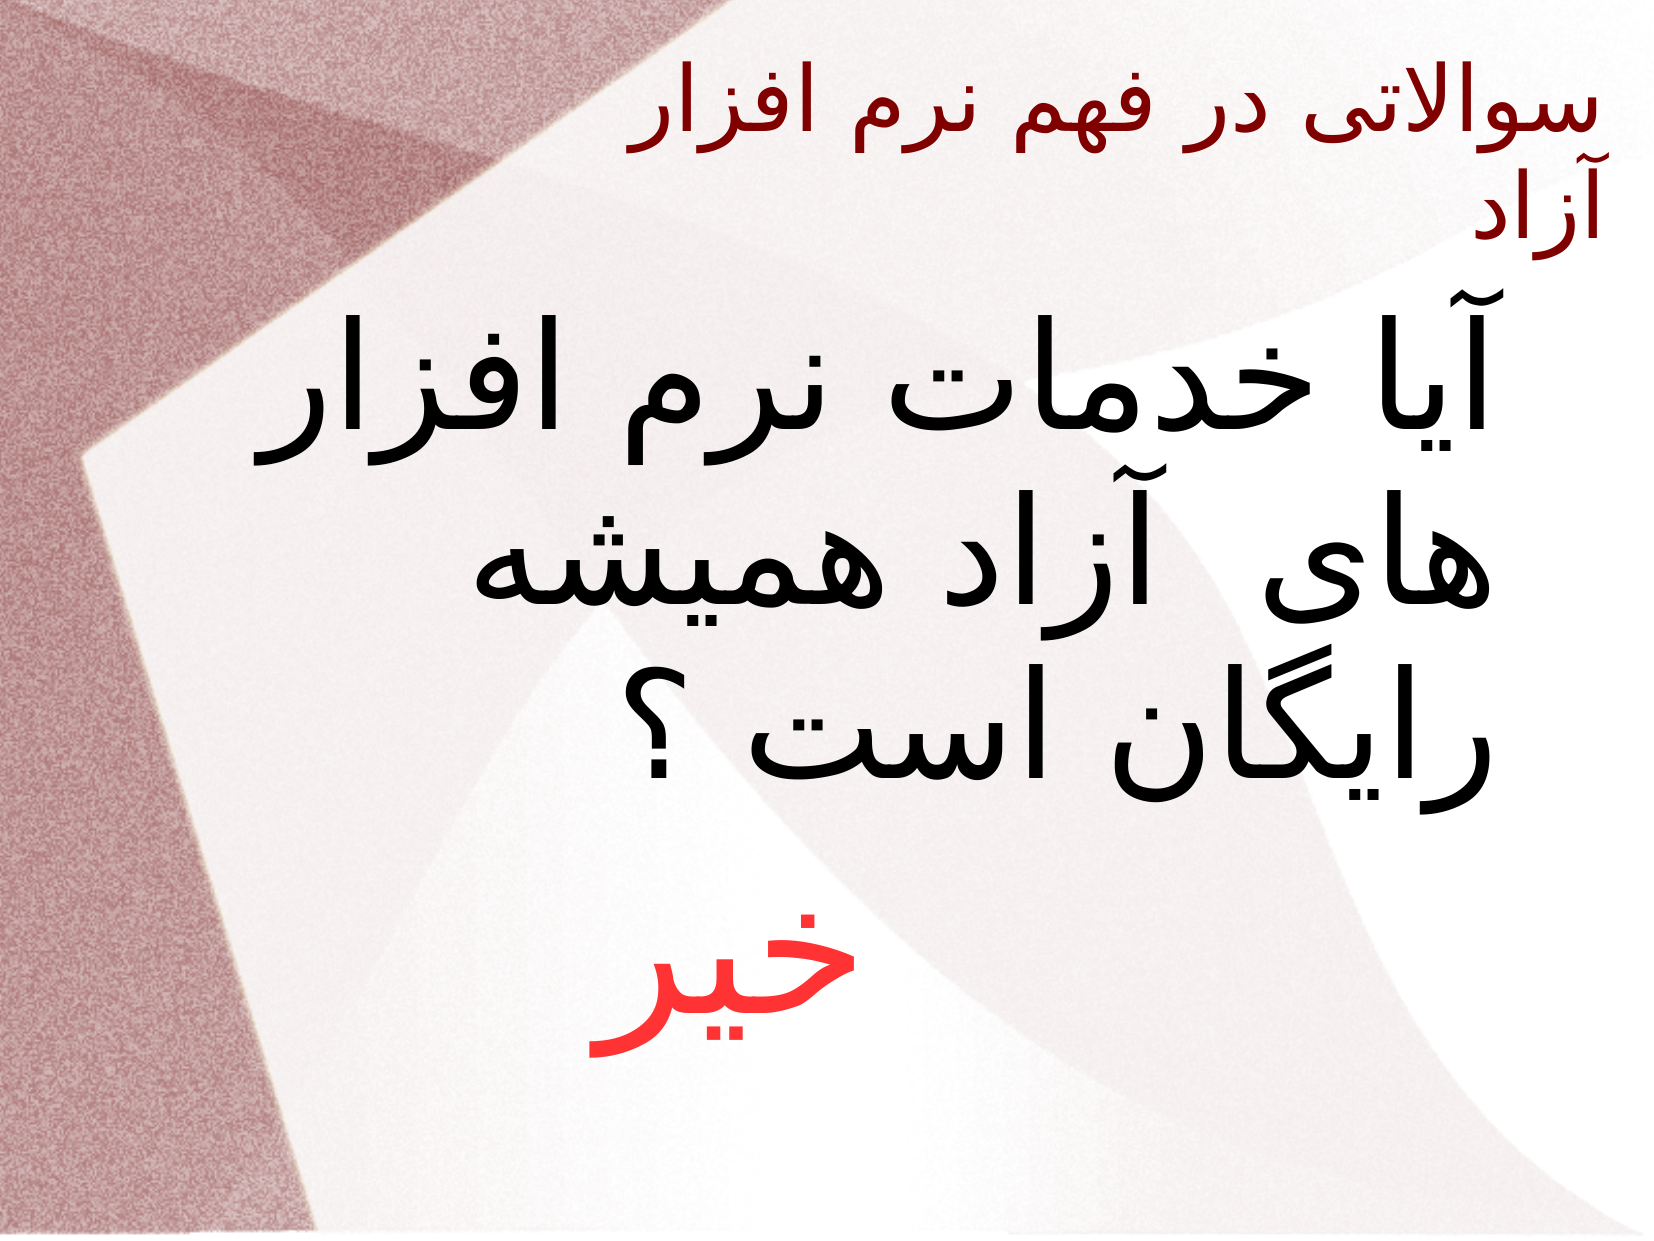

# سوالاتی در فهم نرم افزار آزاد
آیا خدمات نرم افزار های آزاد همیشه رایگان است ؟
خیر